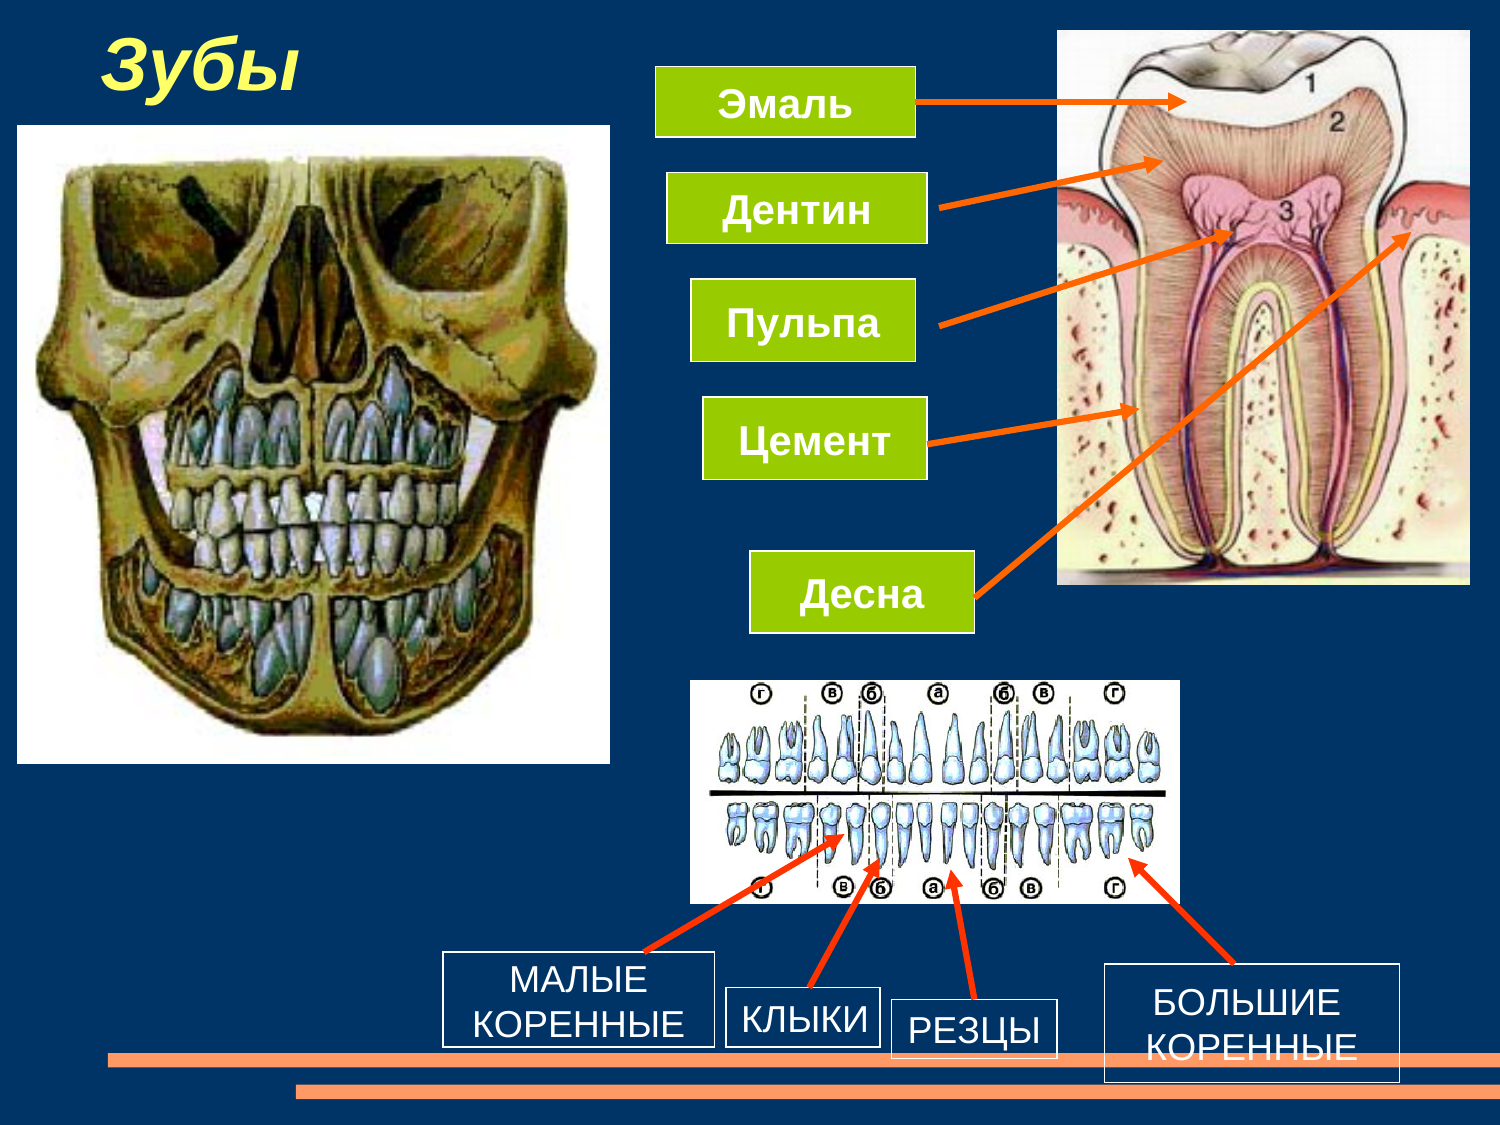

# Зубы
Эмаль
Дентин
Пульпа
Цемент
Десна
МАЛЫЕ
КОРЕННЫЕ
БОЛЬШИЕ
КОРЕННЫЕ
КЛЫКИ
РЕЗЦЫ